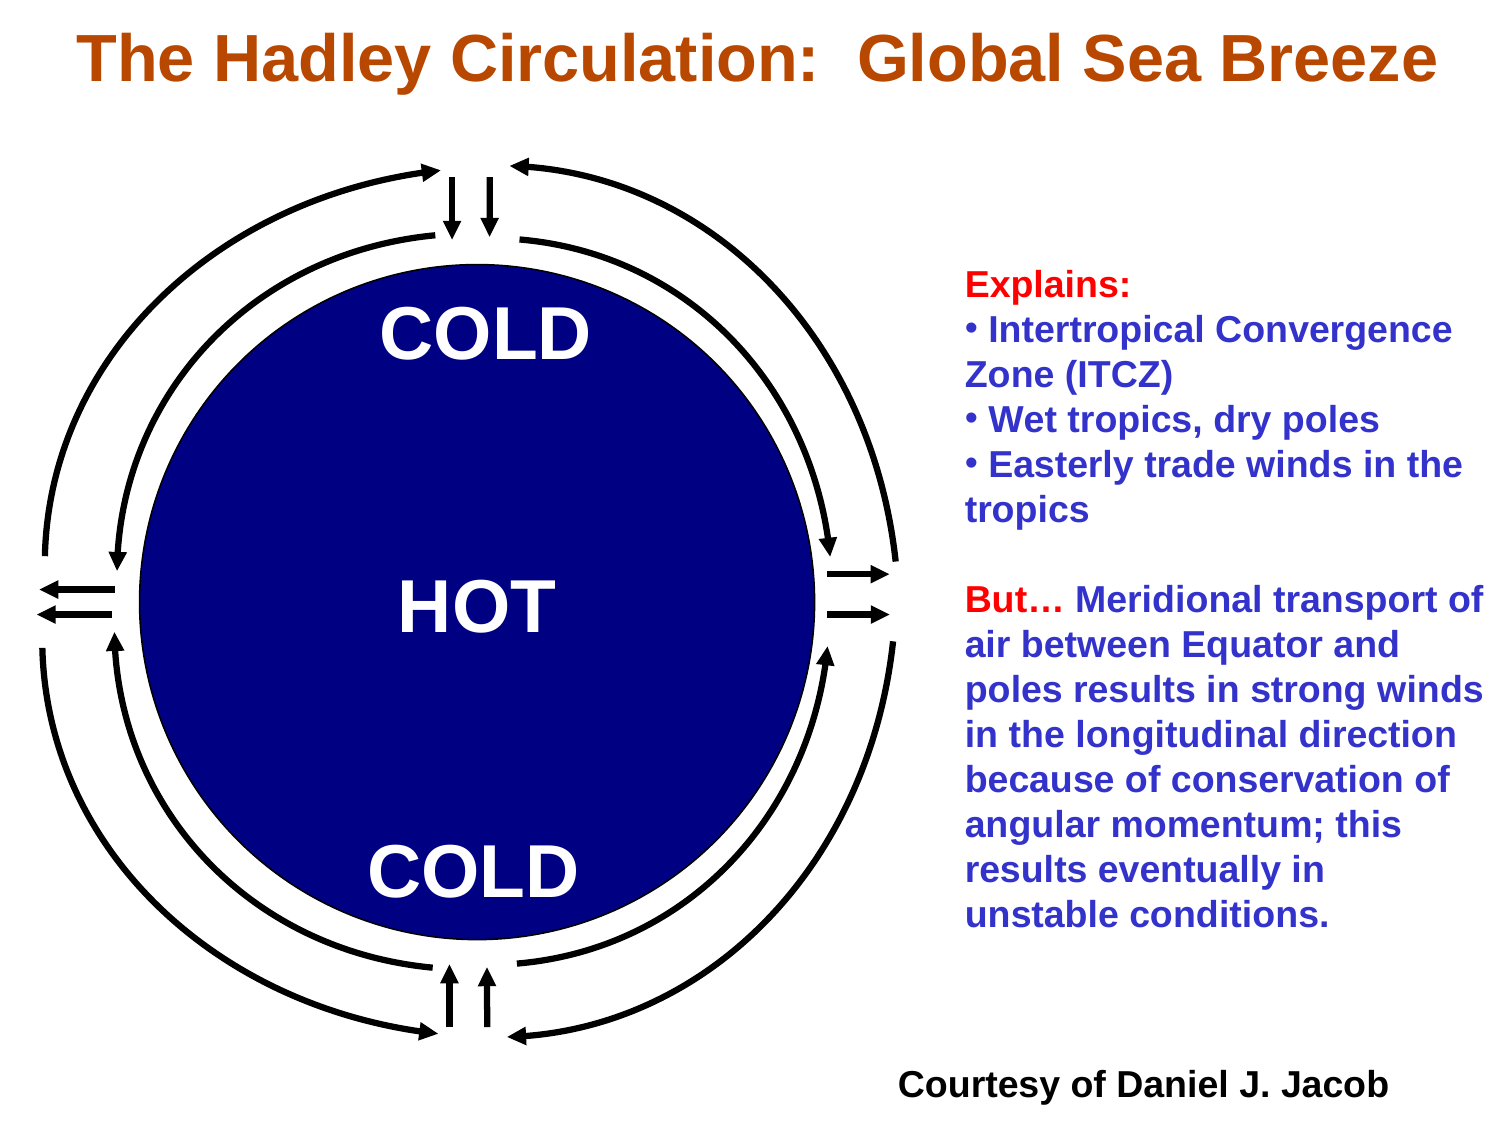

# THE HADLEY CIRCULATION (1735): global sea breeze
The Hadley Circulation: Global Sea Breeze
Explains:
 Intertropical Convergence Zone (ITCZ)
 Wet tropics, dry poles
 Easterly trade winds in the tropics
But… Meridional transport of air between Equator and poles results in strong winds in the longitudinal direction because of conservation of angular momentum; this results eventually in unstable conditions.
HOT
COLD
COLD
Courtesy of Daniel J. Jacob